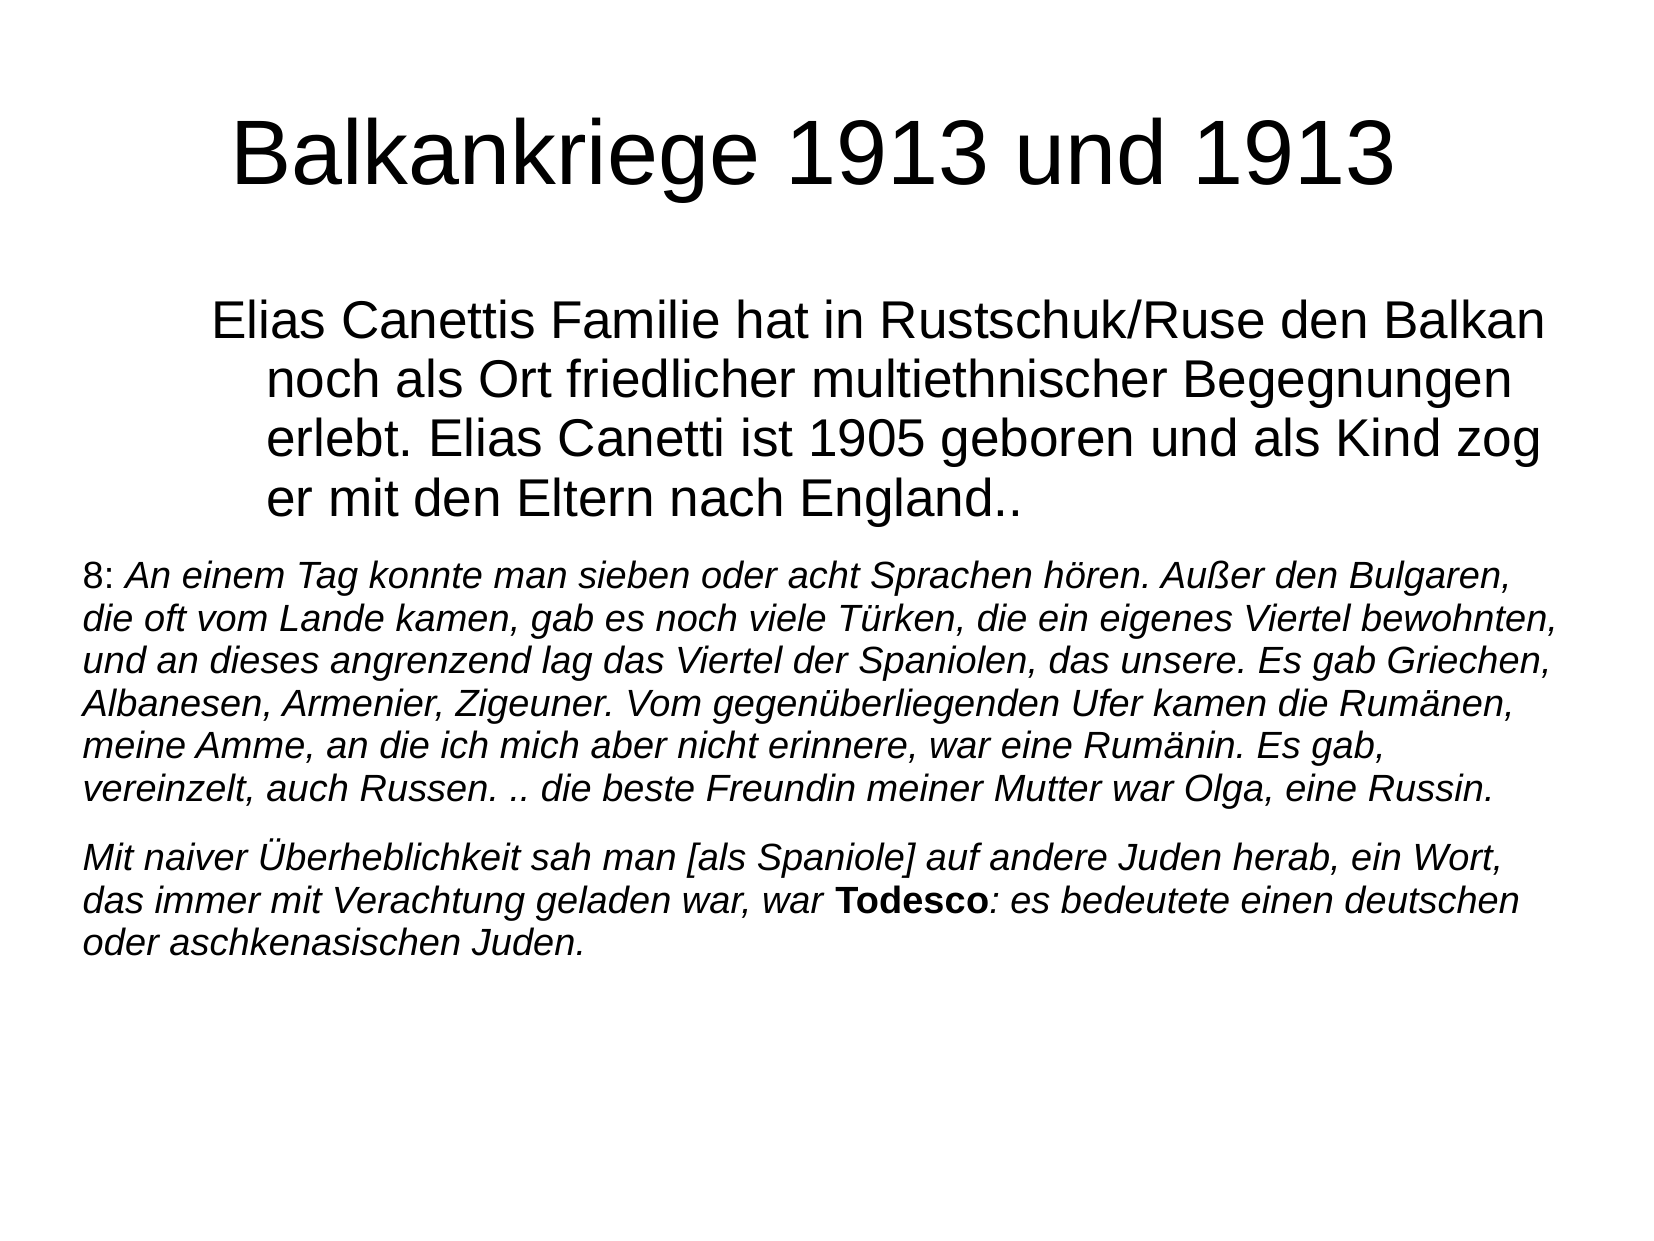

# Balkankriege 1913 und 1913
Elias Canettis Familie hat in Rustschuk/Ruse den Balkan noch als Ort friedlicher multiethnischer Begegnungen erlebt. Elias Canetti ist 1905 geboren und als Kind zog er mit den Eltern nach England..
8: An einem Tag konnte man sieben oder acht Sprachen hören. Außer den Bulgaren, die oft vom Lande kamen, gab es noch viele Türken, die ein eigenes Viertel bewohnten, und an dieses angrenzend lag das Viertel der Spaniolen, das unsere. Es gab Griechen, Albanesen, Armenier, Zigeuner. Vom gegenüberliegenden Ufer kamen die Rumänen, meine Amme, an die ich mich aber nicht erinnere, war eine Rumänin. Es gab, vereinzelt, auch Russen. .. die beste Freundin meiner Mutter war Olga, eine Russin.
Mit naiver Überheblichkeit sah man [als Spaniole] auf andere Juden herab, ein Wort, das immer mit Verachtung geladen war, war Todesco: es bedeutete einen deutschen oder aschkenasischen Juden.